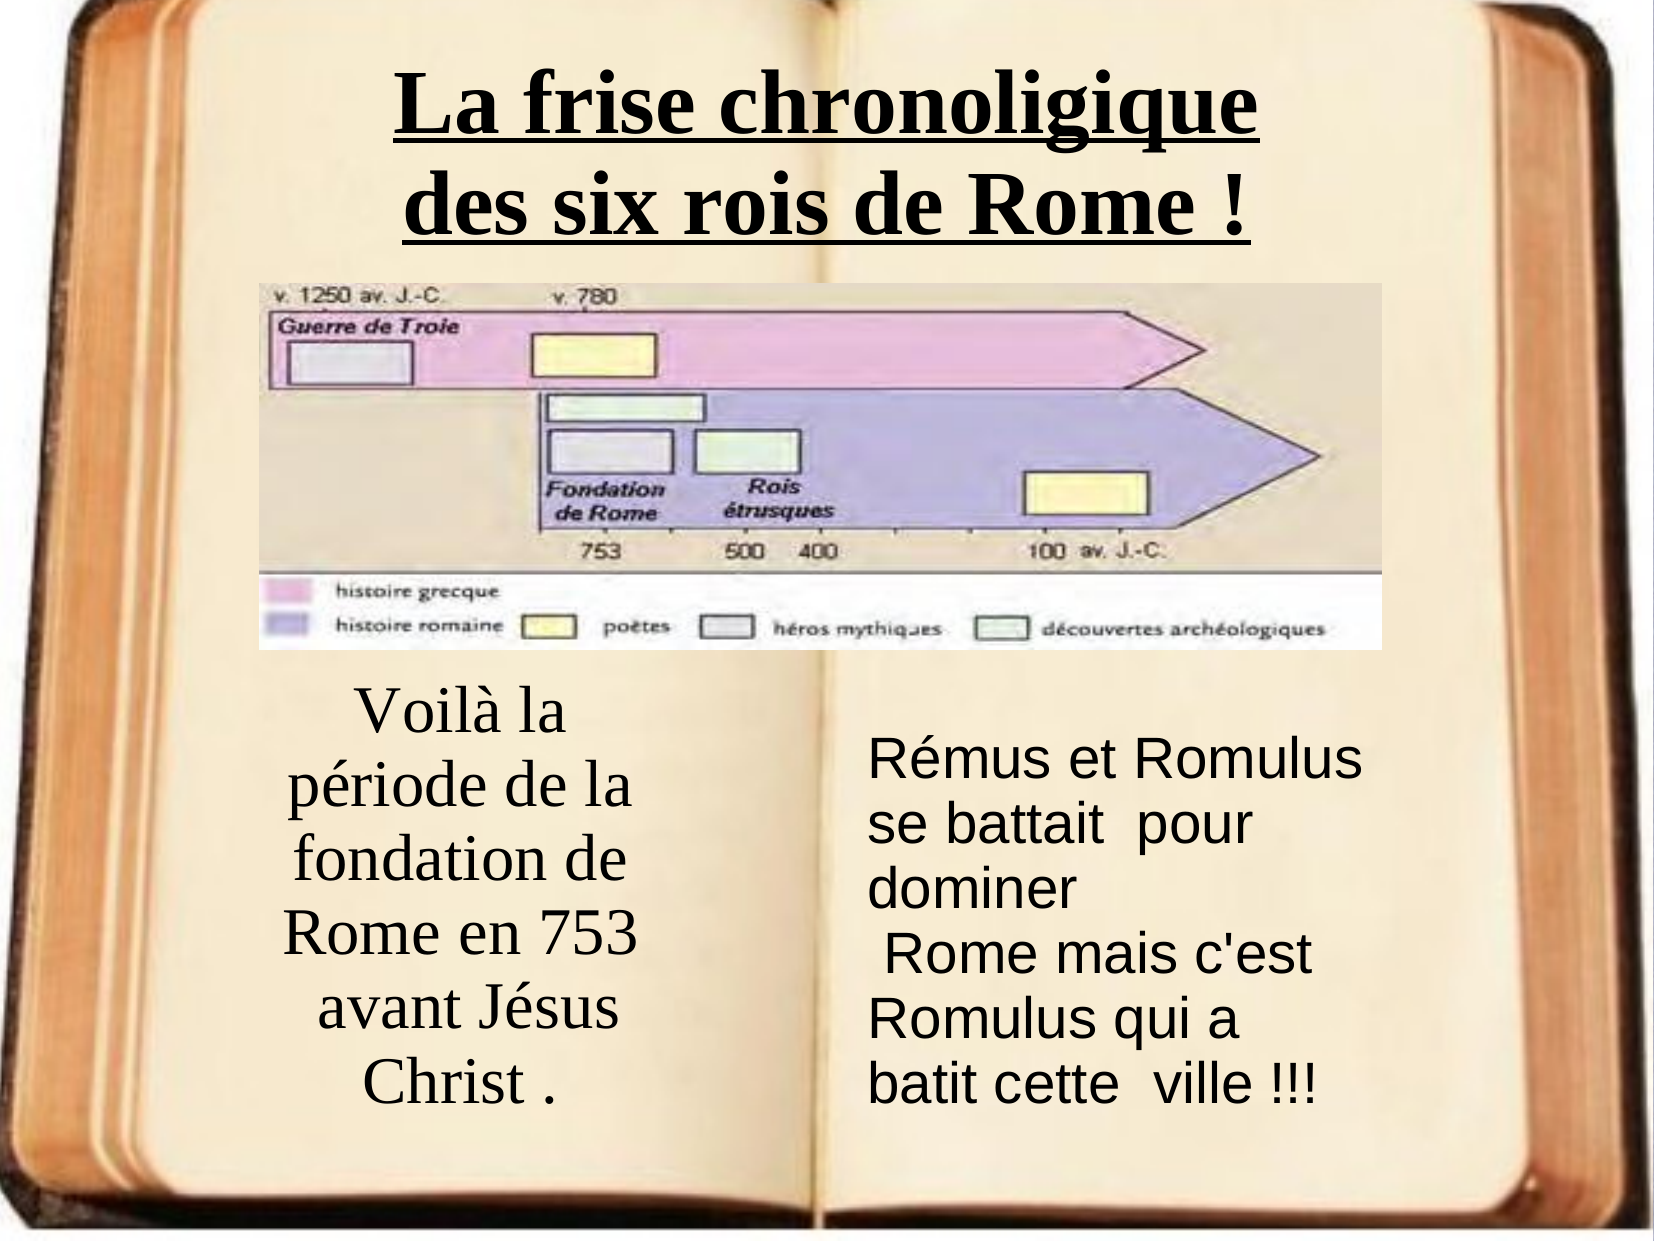

# La frise chronoligique des six rois de Rome !
Voilà la période de la fondation de Rome en 753
 avant Jésus Christ .
Rémus et Romulus se battait pour dominer
 Rome mais c'est Romulus qui a batit cette ville !!!